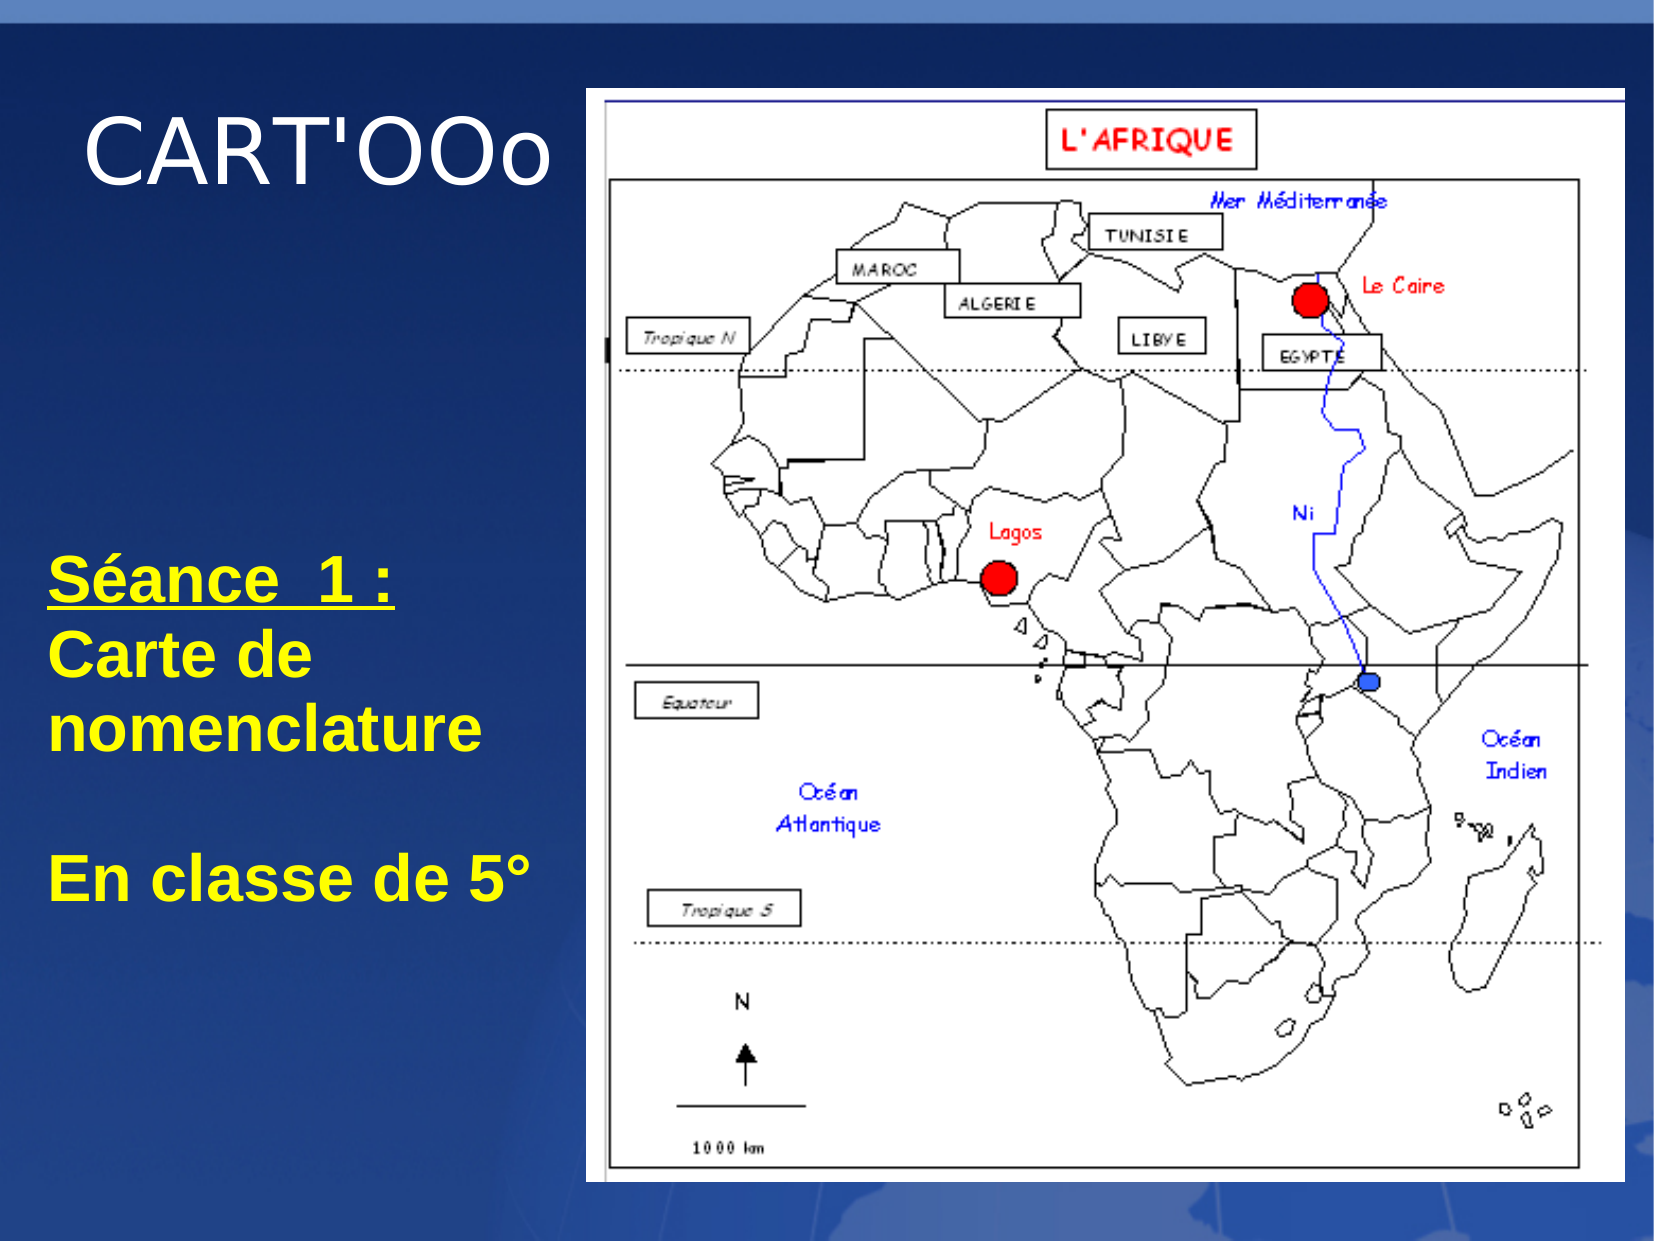

# CART'OOo
Séance 1 :
Carte de nomenclature
En classe de 5°